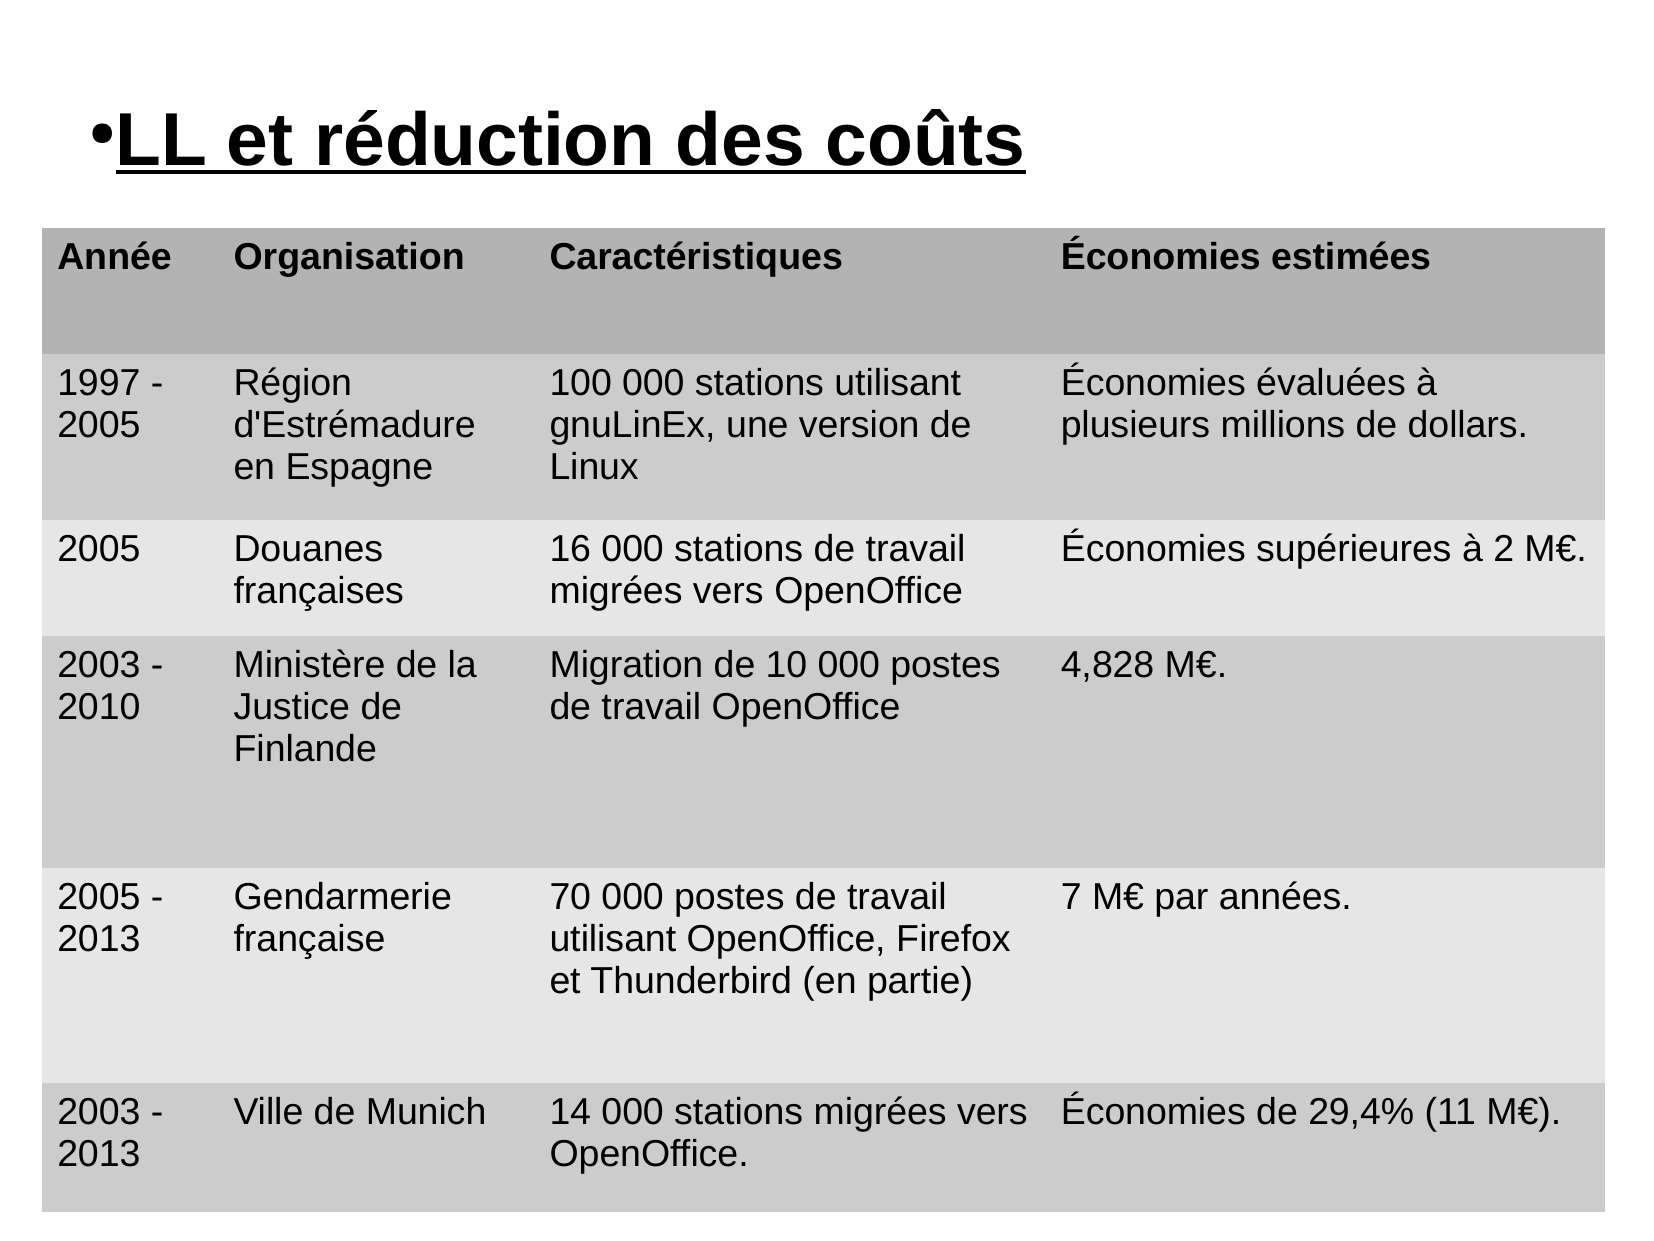

# LL et réduction des coûts
| Année | Organisation | Caractéristiques | Économies estimées |
| --- | --- | --- | --- |
| 1997 -2005 | Région d'Estrémadure en Espagne | 100 000 stations utilisant gnuLinEx, une version de Linux | Économies évaluées à plusieurs millions de dollars. |
| 2005 | Douanes françaises | 16 000 stations de travail migrées vers OpenOffice | Économies supérieures à 2 M€. |
| 2003 - 2010 | Ministère de la Justice de Finlande | Migration de 10 000 postes de travail OpenOffice | 4,828 M€. |
| 2005 - 2013 | Gendarmerie française | 70 000 postes de travail utilisant OpenOffice, Firefox et Thunderbird (en partie) | 7 M€ par années. |
| 2003 - 2013 | Ville de Munich | 14 000 stations migrées vers OpenOffice. | Économies de 29,4% (11 M€). |